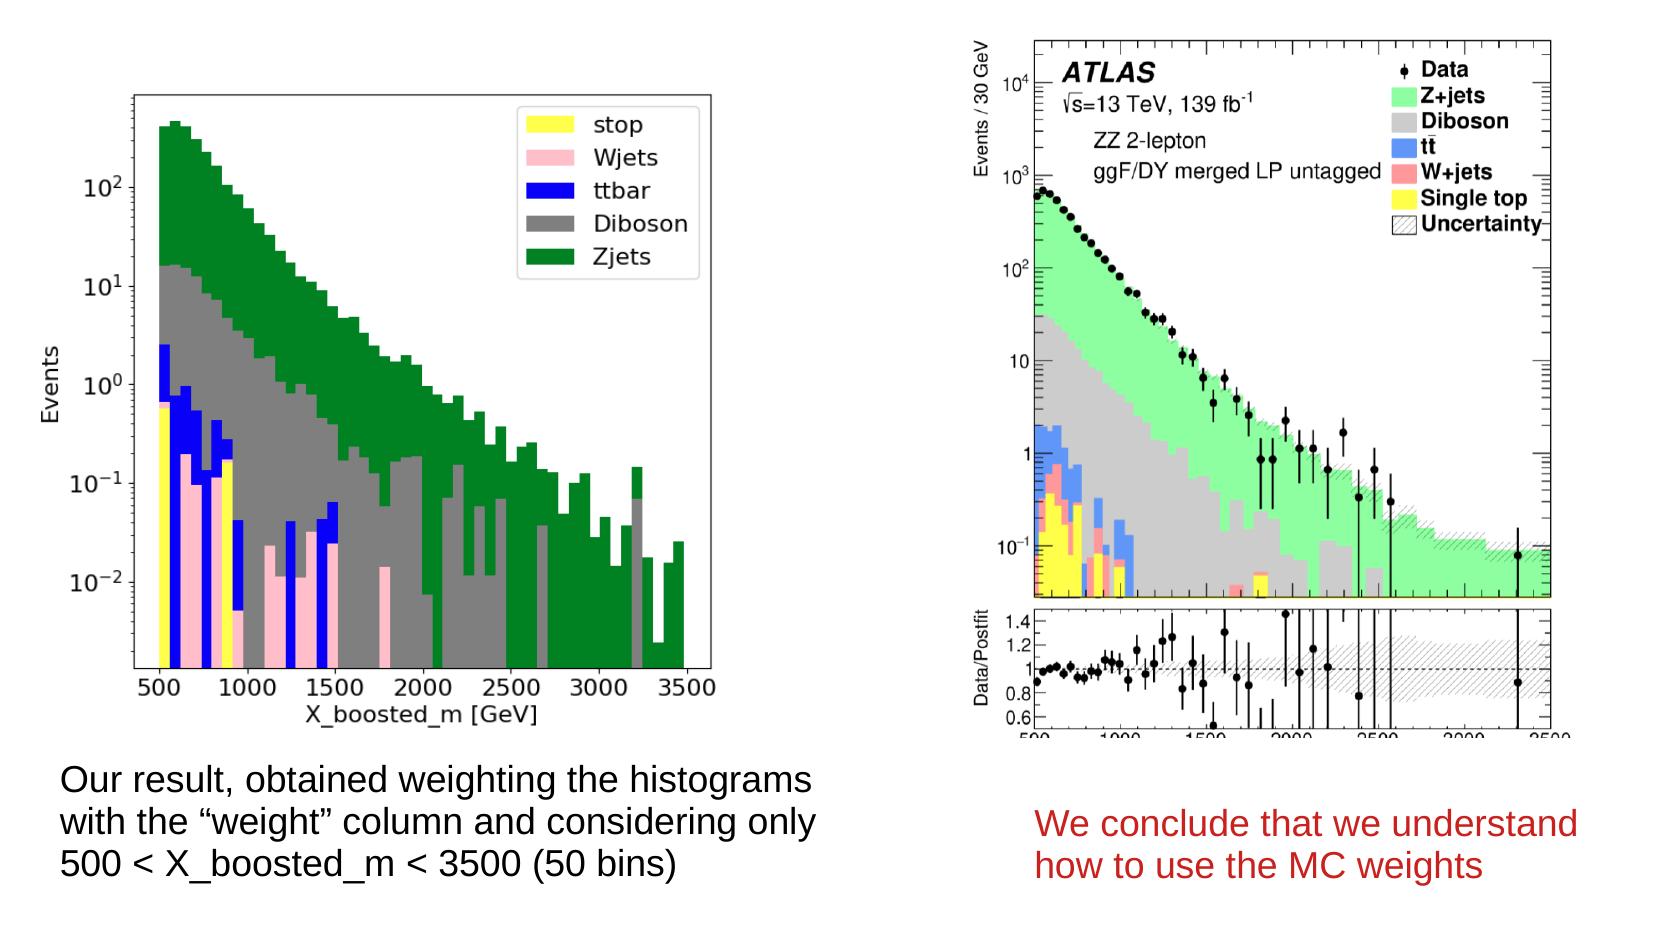

Our result, obtained weighting the histograms with the “weight” column and considering only 500 < X_boosted_m < 3500 (50 bins)
We conclude that we understand how to use the MC weights